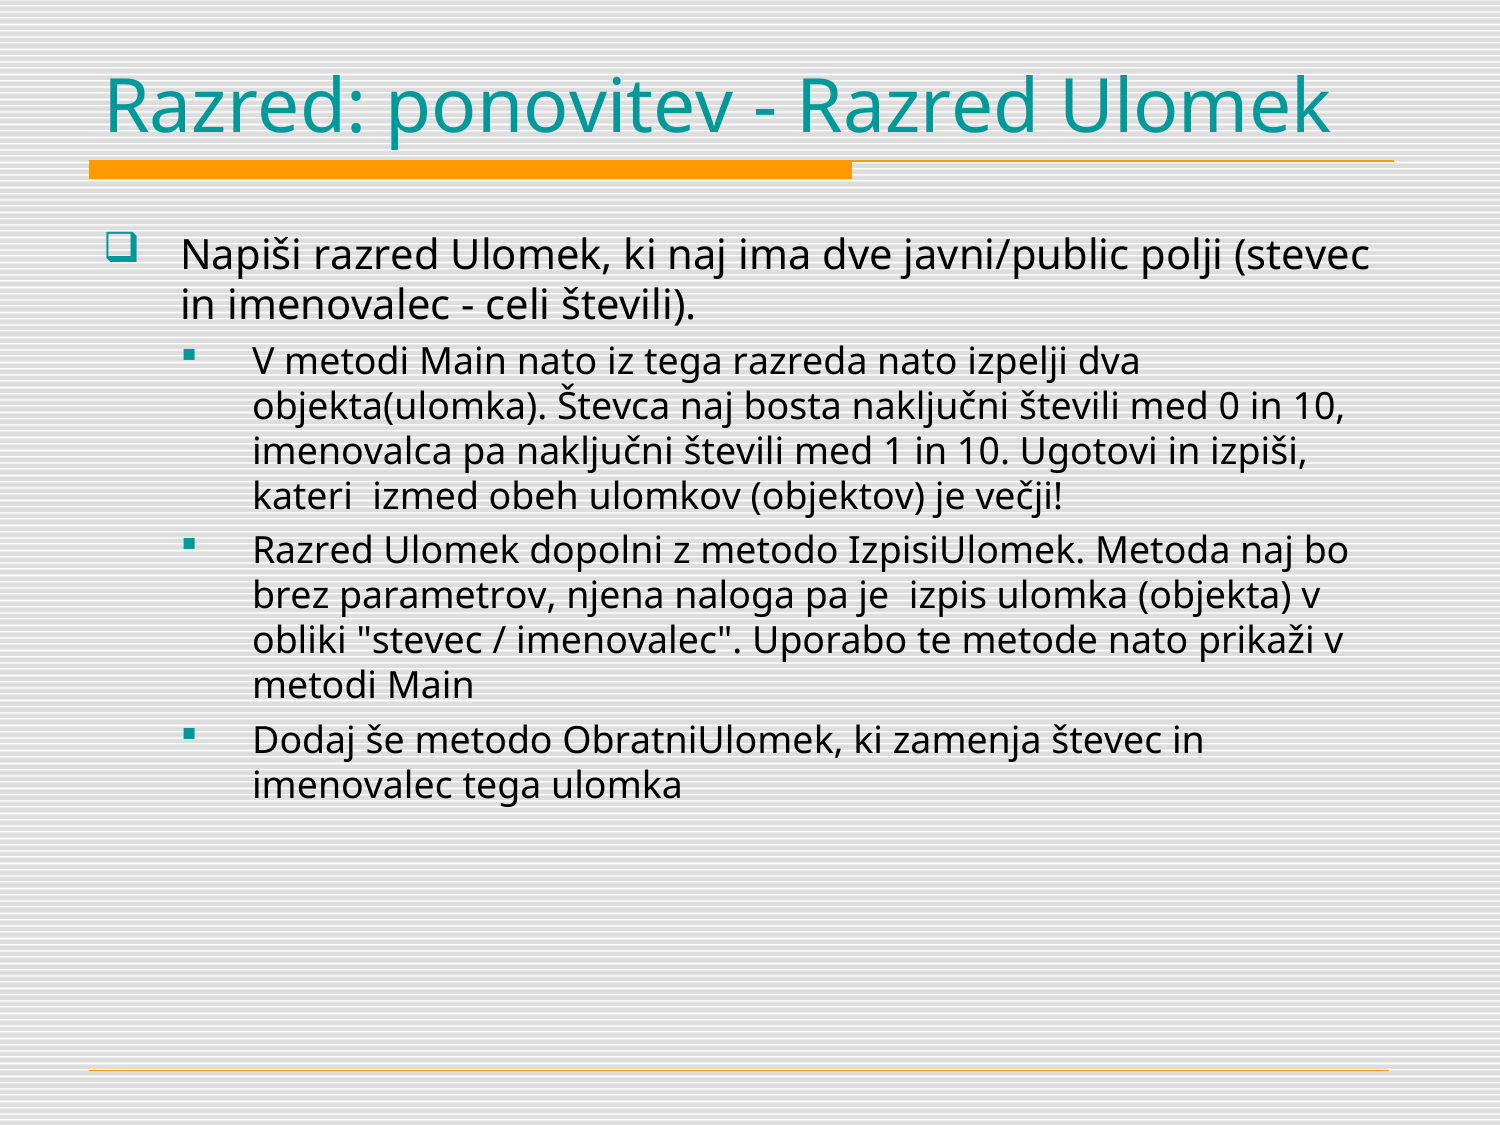

# Razred: ponovitev - Razred Ulomek
Napiši razred Ulomek, ki naj ima dve javni/public polji (stevec in imenovalec - celi števili).
V metodi Main nato iz tega razreda nato izpelji dva objekta(ulomka). Števca naj bosta naključni števili med 0 in 10, imenovalca pa naključni števili med 1 in 10. Ugotovi in izpiši, kateri izmed obeh ulomkov (objektov) je večji!
Razred Ulomek dopolni z metodo IzpisiUlomek. Metoda naj bo brez parametrov, njena naloga pa je izpis ulomka (objekta) v obliki "stevec / imenovalec". Uporabo te metode nato prikaži v metodi Main
Dodaj še metodo ObratniUlomek, ki zamenja števec in imenovalec tega ulomka